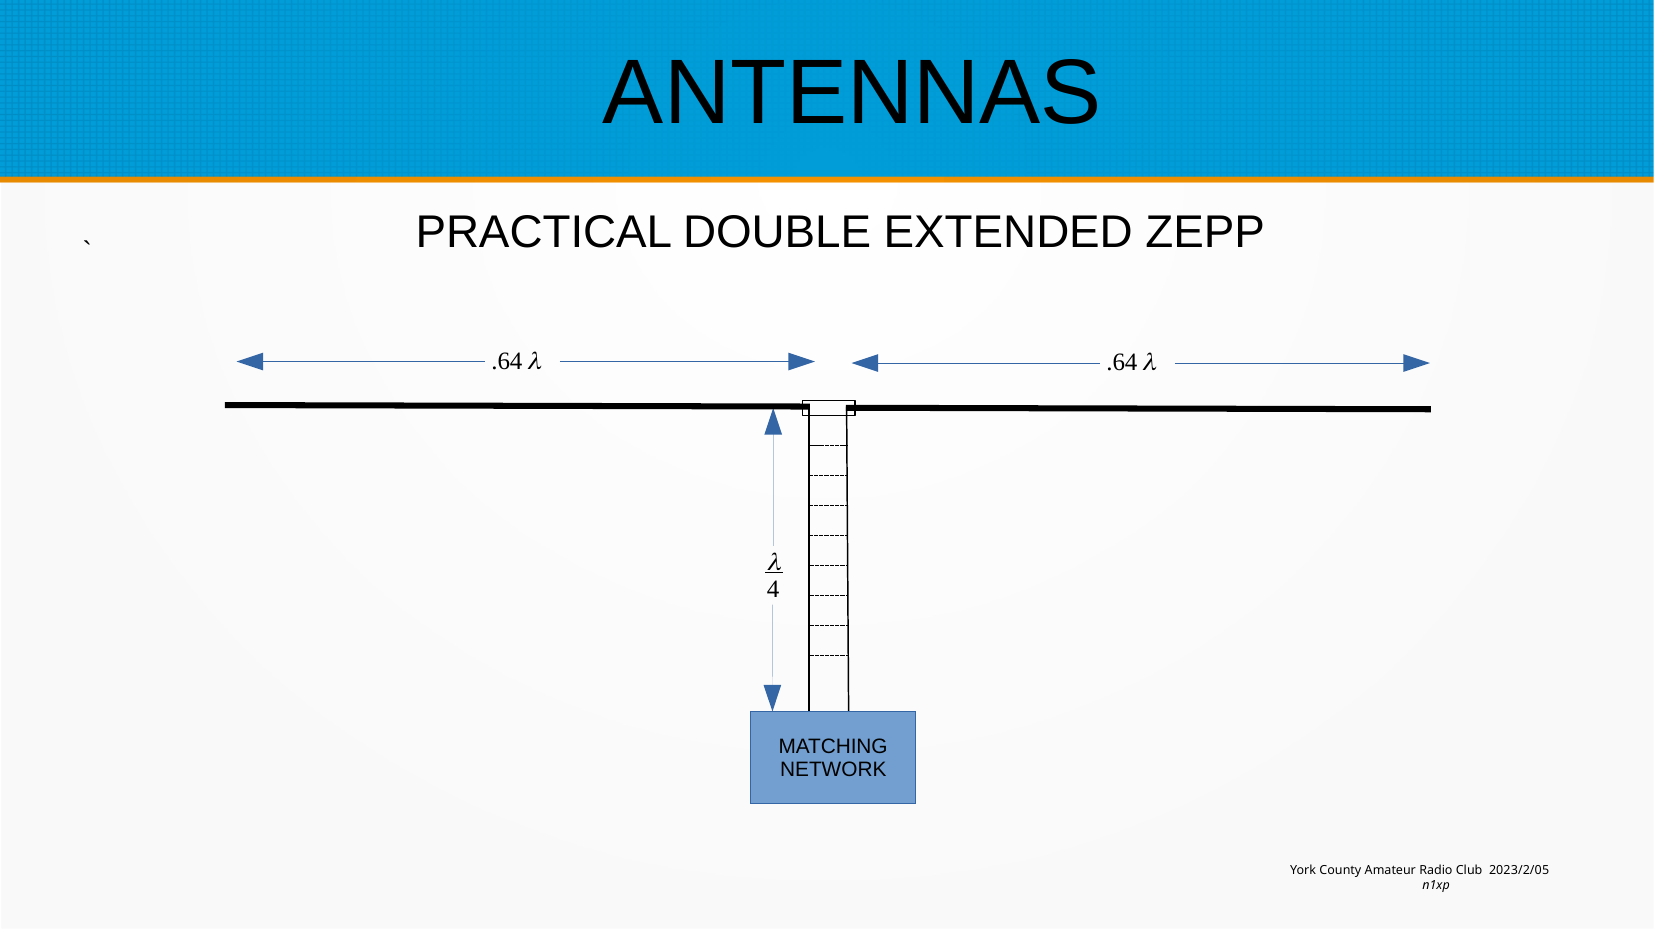

ANTENNAS
PRACTICAL DOUBLE EXTENDED ZEPP
`
MATCHING
NETWORK
York County Amateur Radio Club 2023/2/05
n1xp